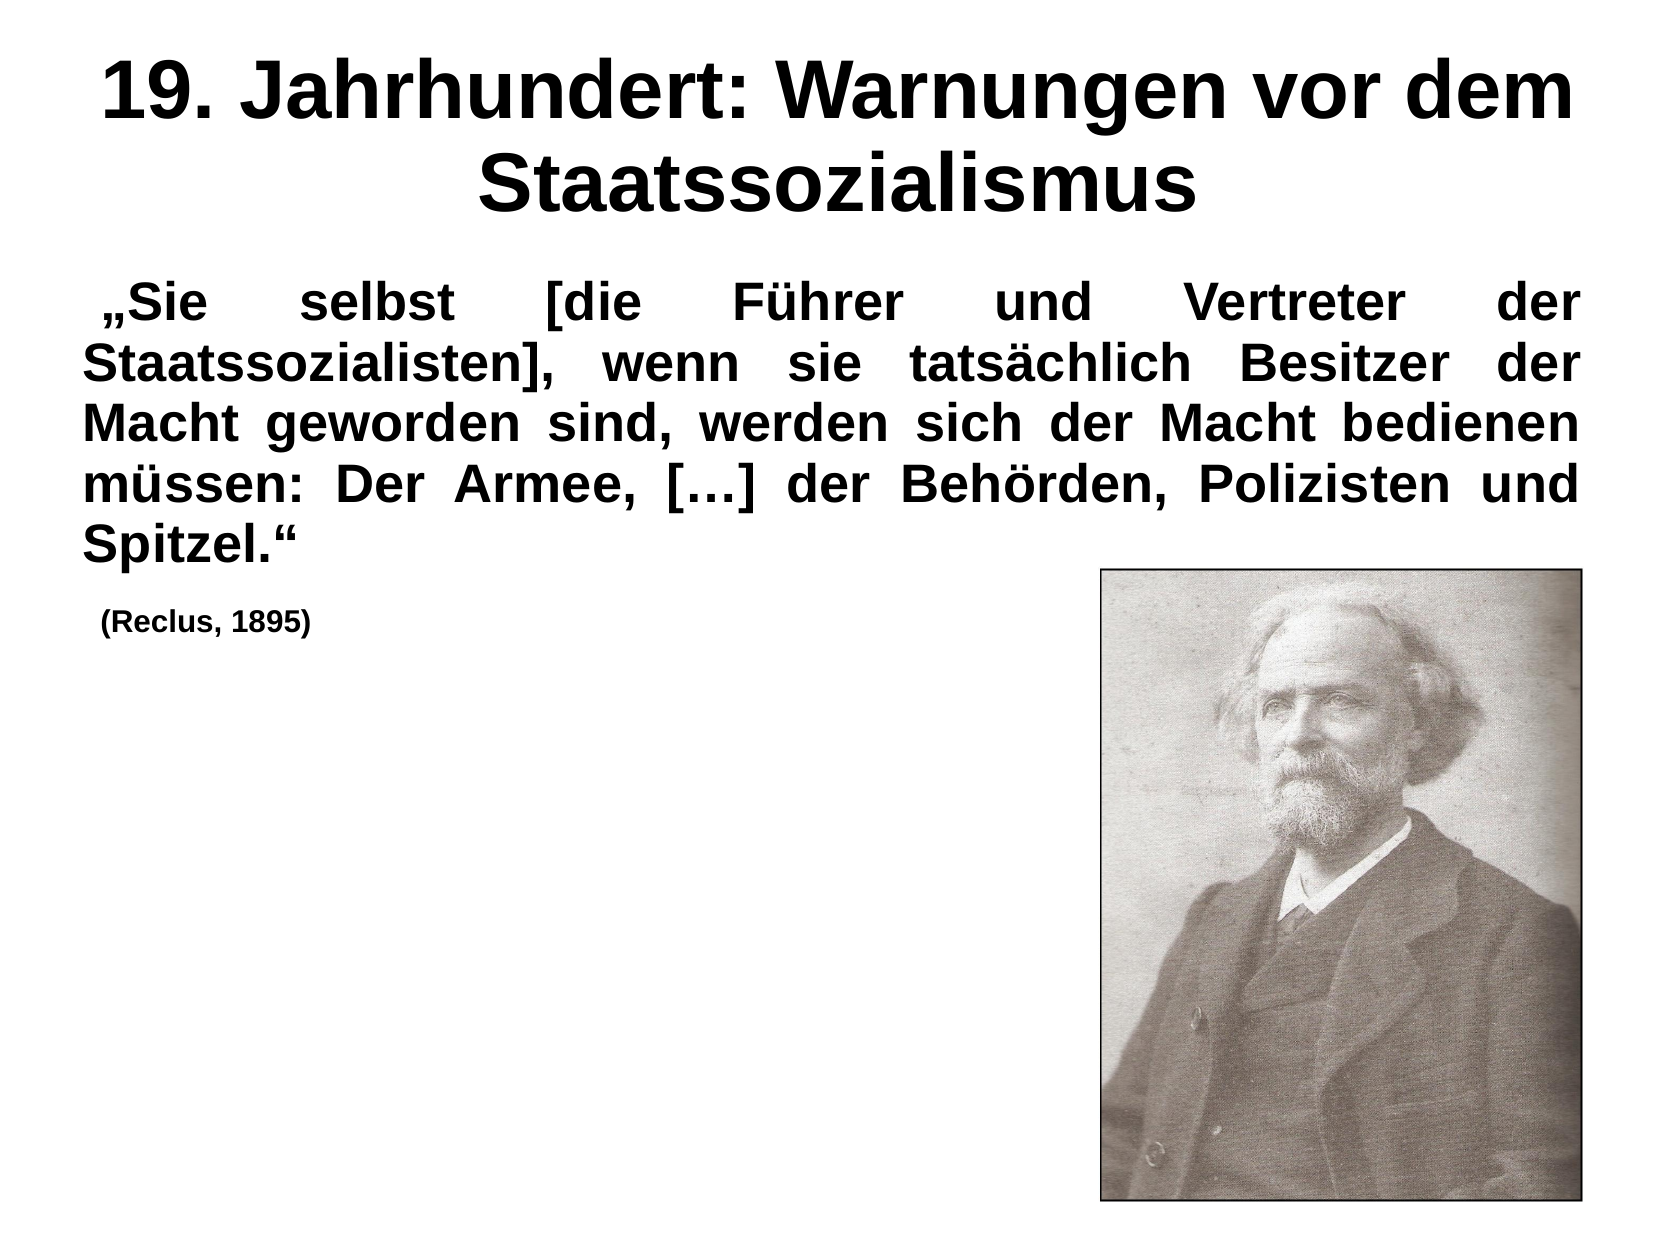

# 19. Jahrhundert: Warnungen vor dem Staatssozialismus
„Sie selbst [die Führer und Vertreter der Staatssozialisten], wenn sie tatsächlich Besitzer der Macht geworden sind, werden sich der Macht bedienen müssen: Der Armee, […] der Behörden, Polizisten und Spitzel.“
(Reclus, 1895)